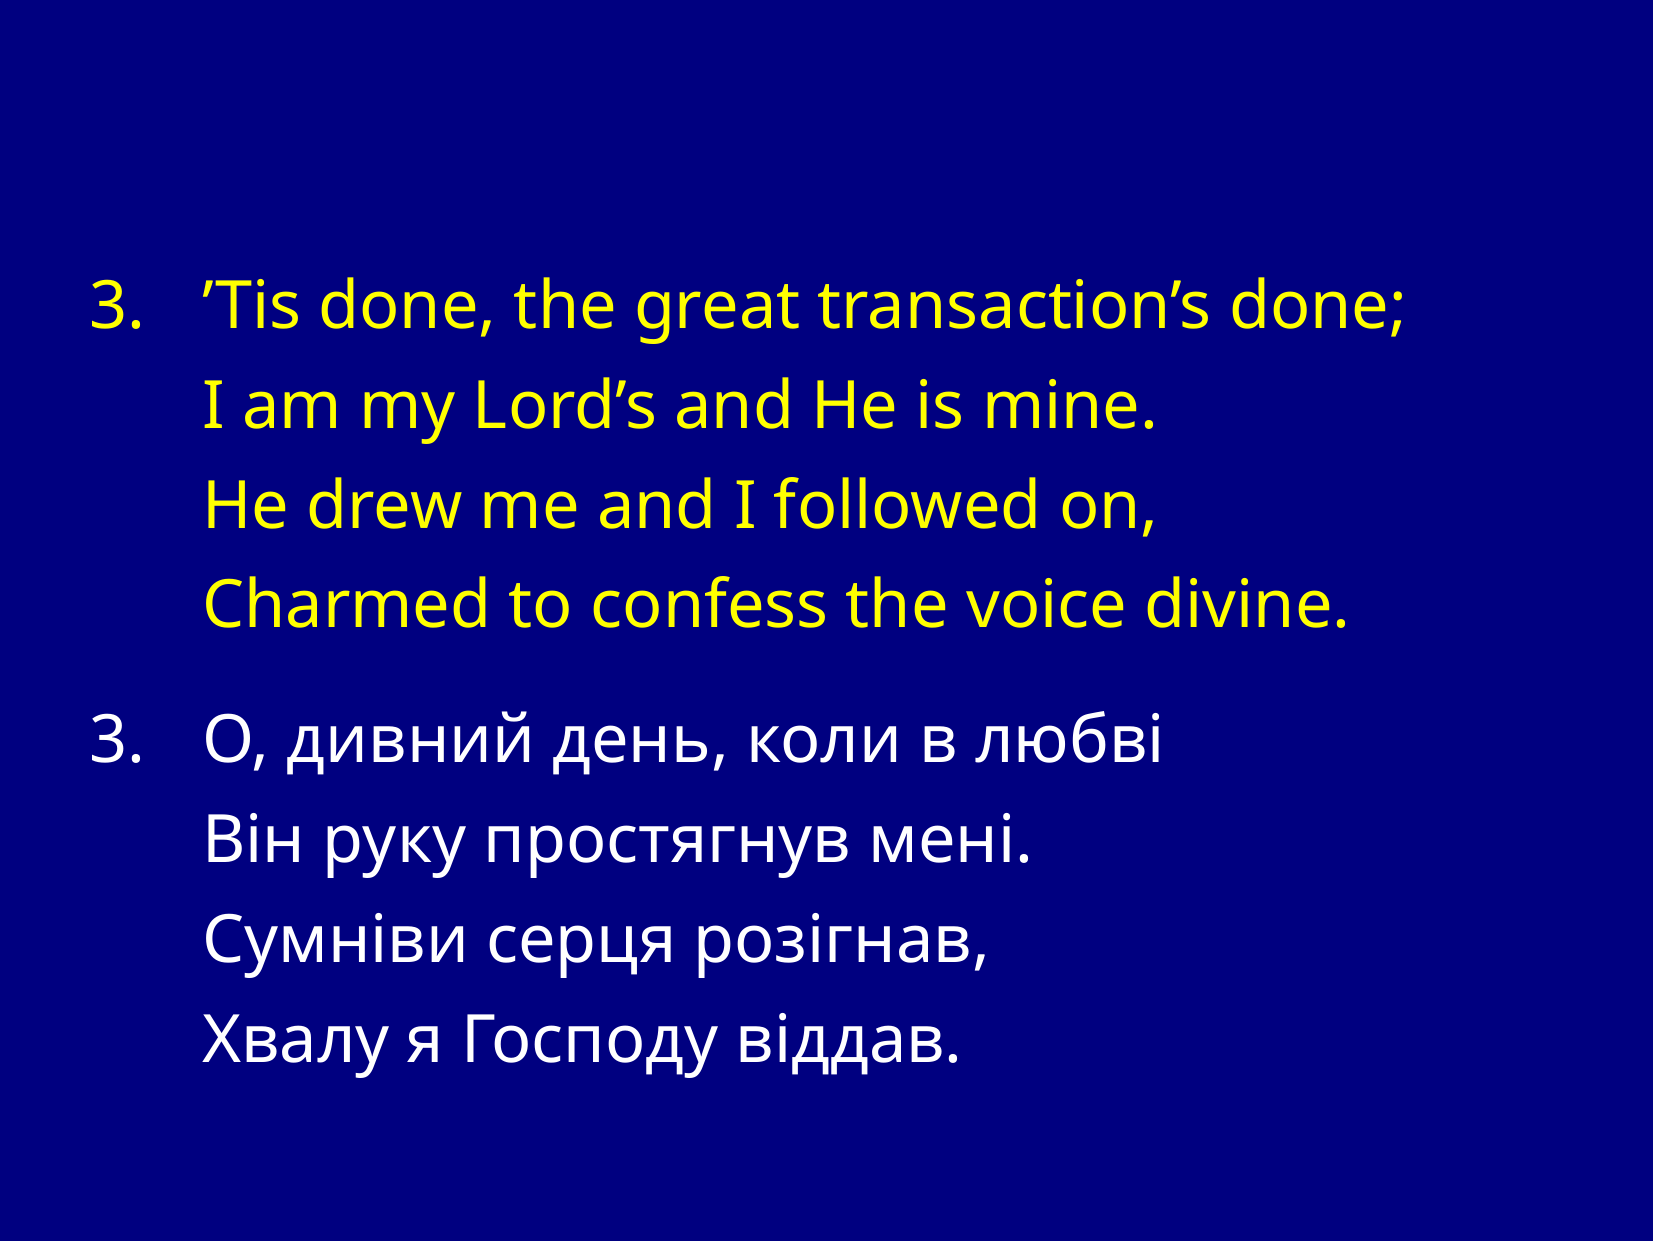

3.	’Tis done, the great transaction’s done;
	I am my Lord’s and He is mine.
	He drew me and I followed on,
	Charmed to confess the voice divine.
3.	О, дивний день, коли в любві
	Він руку простягнув мені.
	Сумніви серця розігнав,
	Хвалу я Господу віддав.